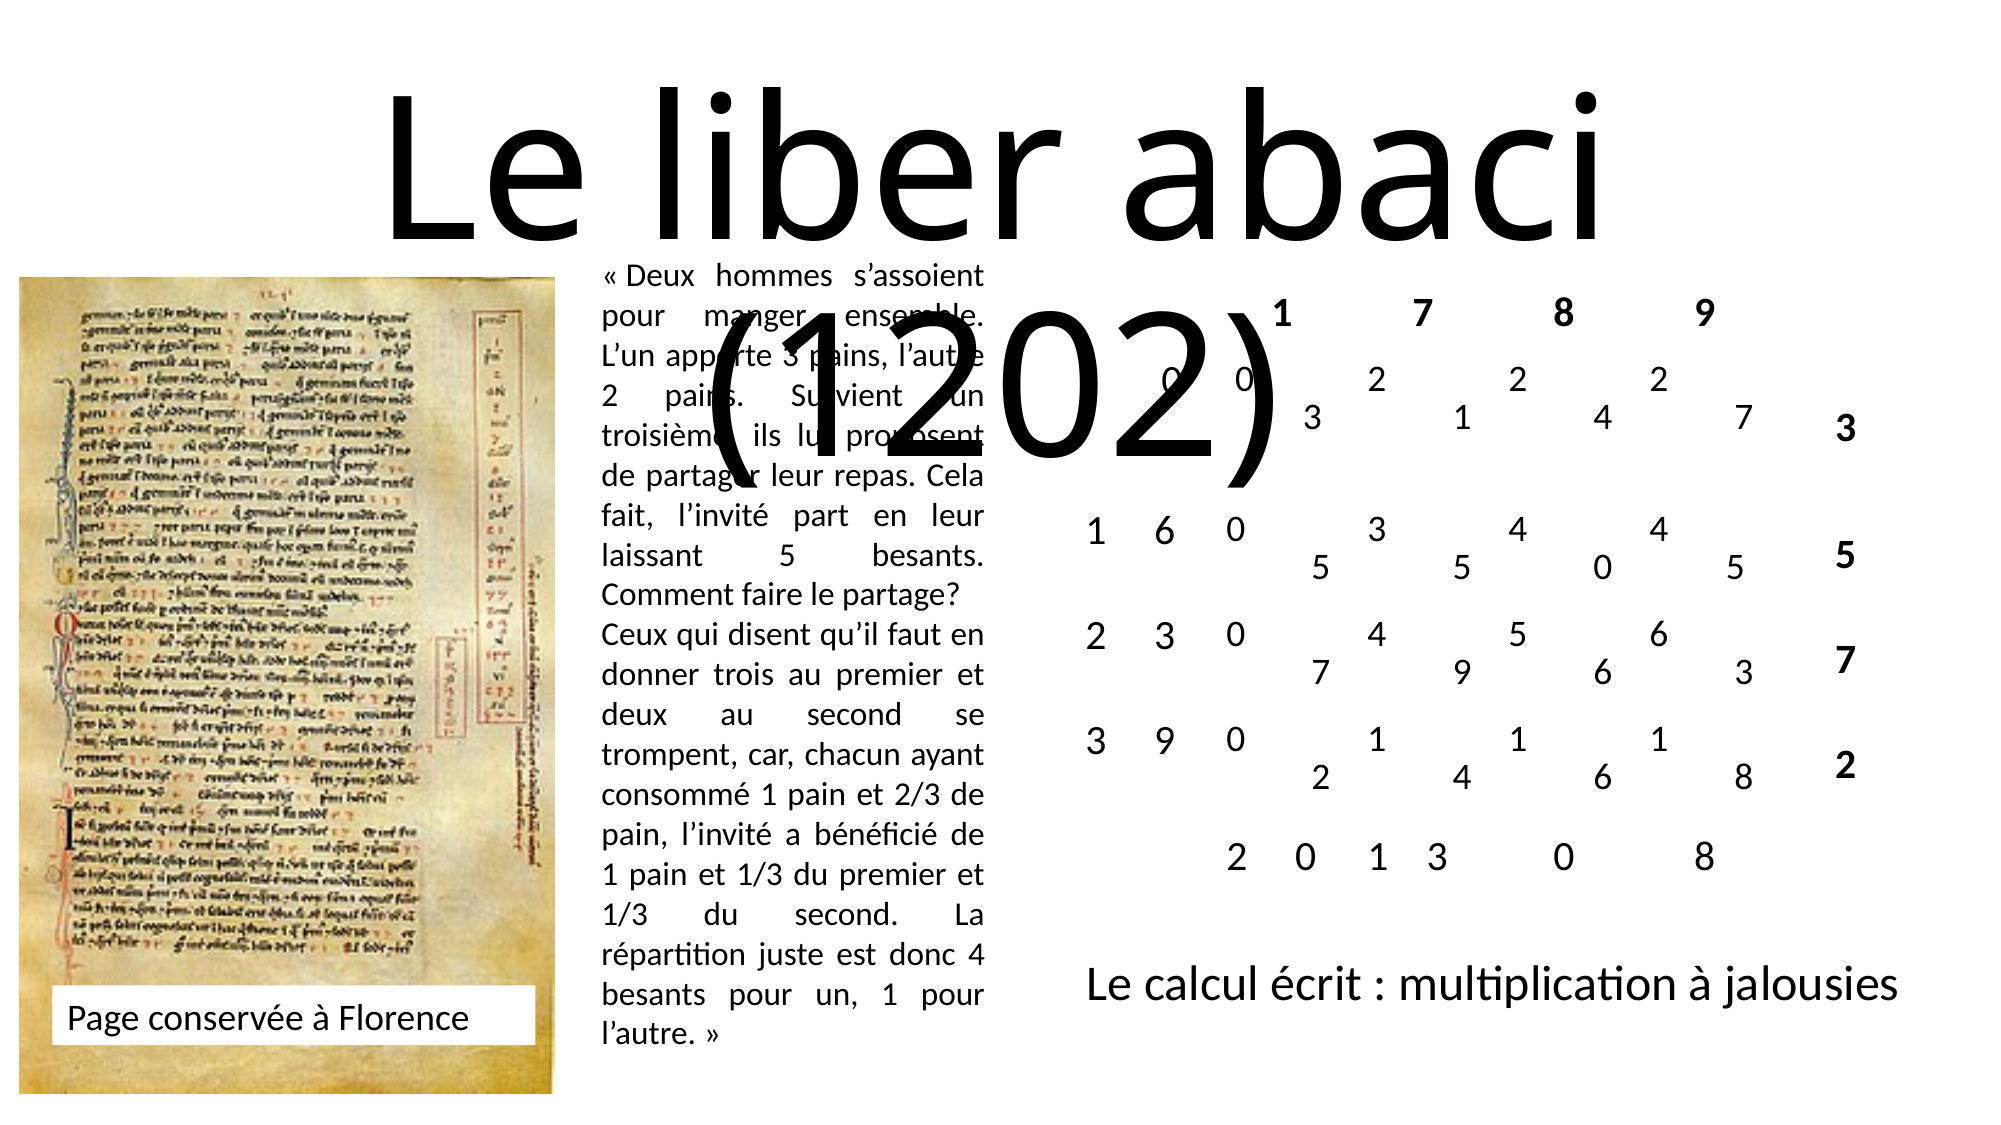

# Le liber abaci (1202)
« Deux hommes s’assoient pour manger ensemble. L’un apporte 3 pains, l’autre 2 pains. Survient un troisième, ils lui proposent de partager leur repas. Cela fait, l’invité part en leur laissant 5 besants. Comment faire le partage?
Ceux qui disent qu’il faut en donner trois au premier et deux au second se trompent, car, chacun ayant consommé 1 pain et 2/3 de pain, l’invité a bénéficié de 1 pain et 1/3 du premier et 1/3 du second. La répartition juste est donc 4 besants pour un, 1 pour l’autre. »
| | 1 | 7 | 8 | 9 | |
| --- | --- | --- | --- | --- | --- |
| 0 | 0 3 | 2 1 | 2 4 | 2 7 | 3 |
| 1 6 | 0 5 | 3 5 | 4 0 | 4 5 | 5 |
| 2 3 | 0 7 | 4 9 | 5 6 | 6 3 | 7 |
| 3 9 | 0 2 | 1 4 | 1 6 | 1 8 | 2 |
| | 2 0 | 1 3 | 0 | 8 | |
Le calcul écrit : multiplication à jalousies
Page conservée à Florence